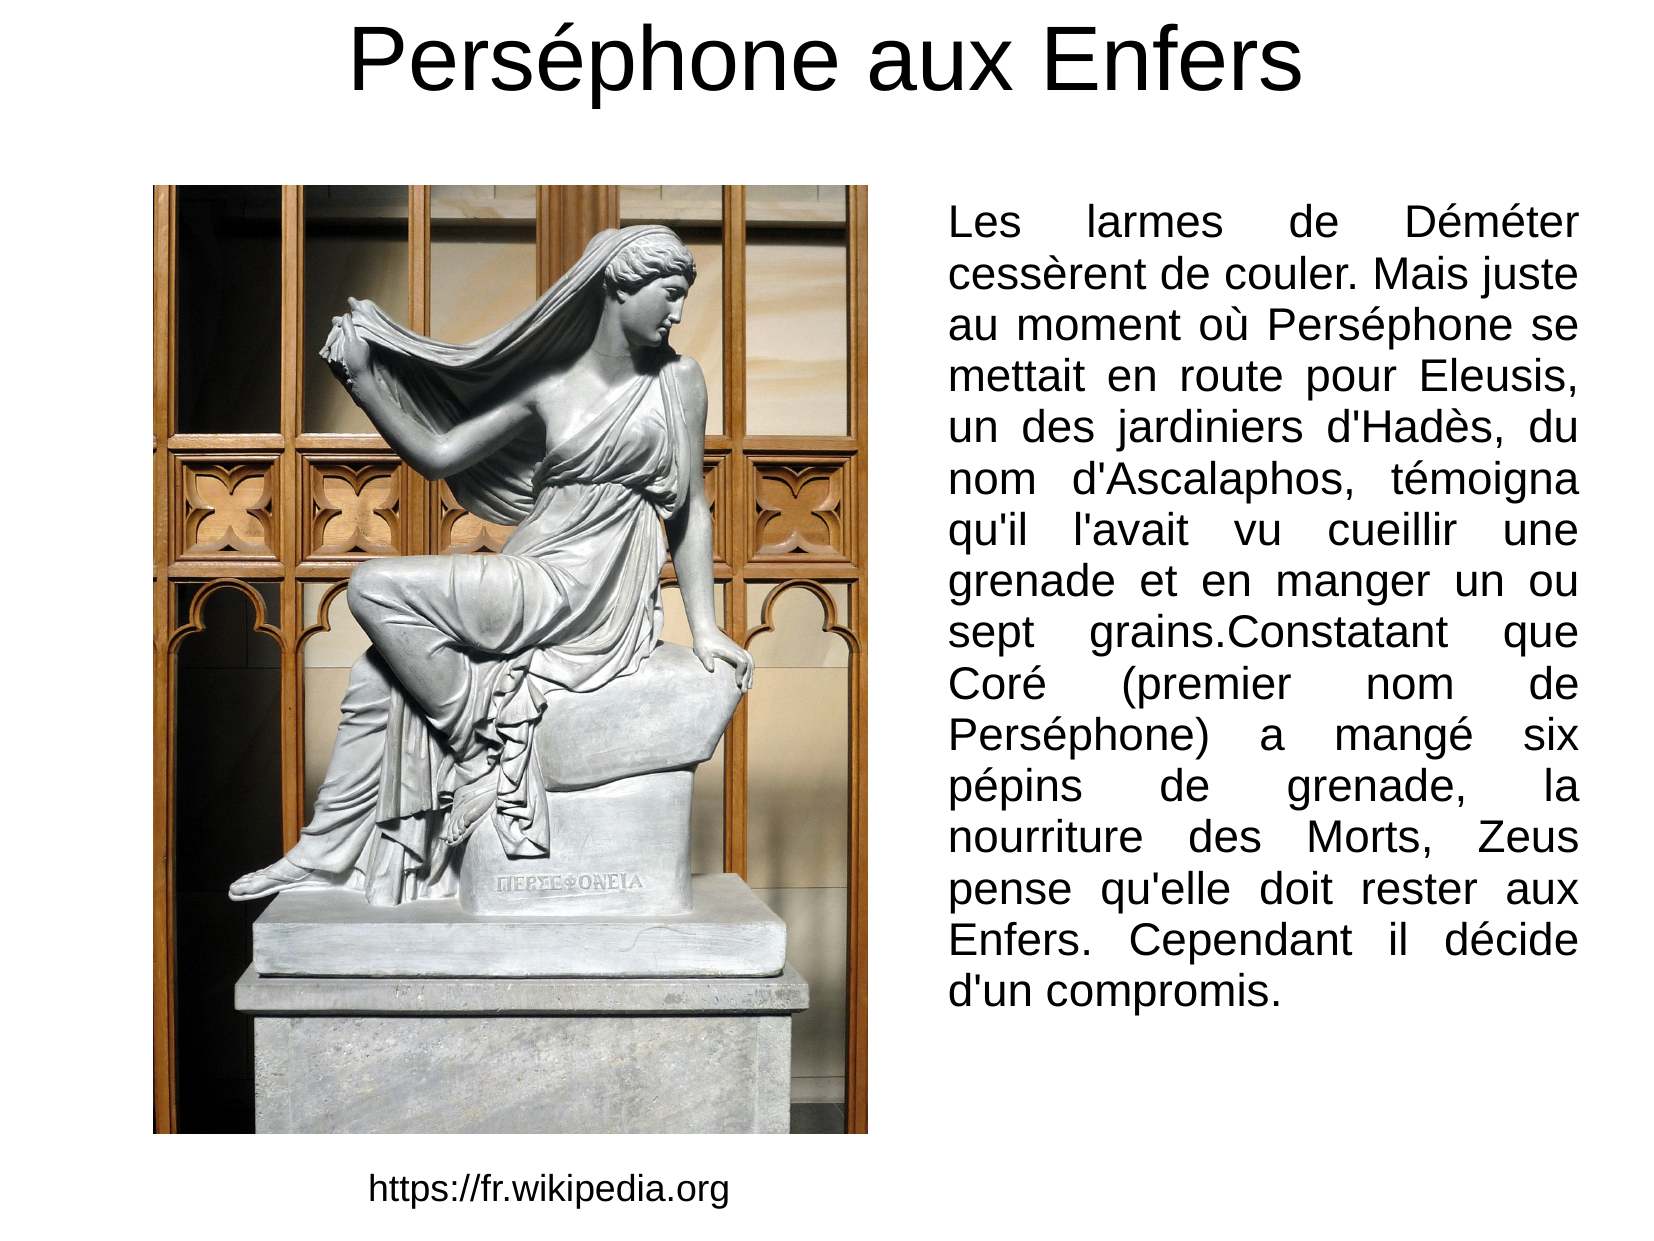

Perséphone aux Enfers
Les larmes de Déméter cessèrent de couler. Mais juste au moment où Perséphone se mettait en route pour Eleusis, un des jardiniers d'Hadès, du nom d'Ascalaphos, témoigna qu'il l'avait vu cueillir une grenade et en manger un ou sept grains.Constatant que Coré (premier nom de Perséphone) a mangé six pépins de grenade, la nourriture des Morts, Zeus pense qu'elle doit rester aux Enfers. Cependant il décide d'un compromis.
https://fr.wikipedia.org